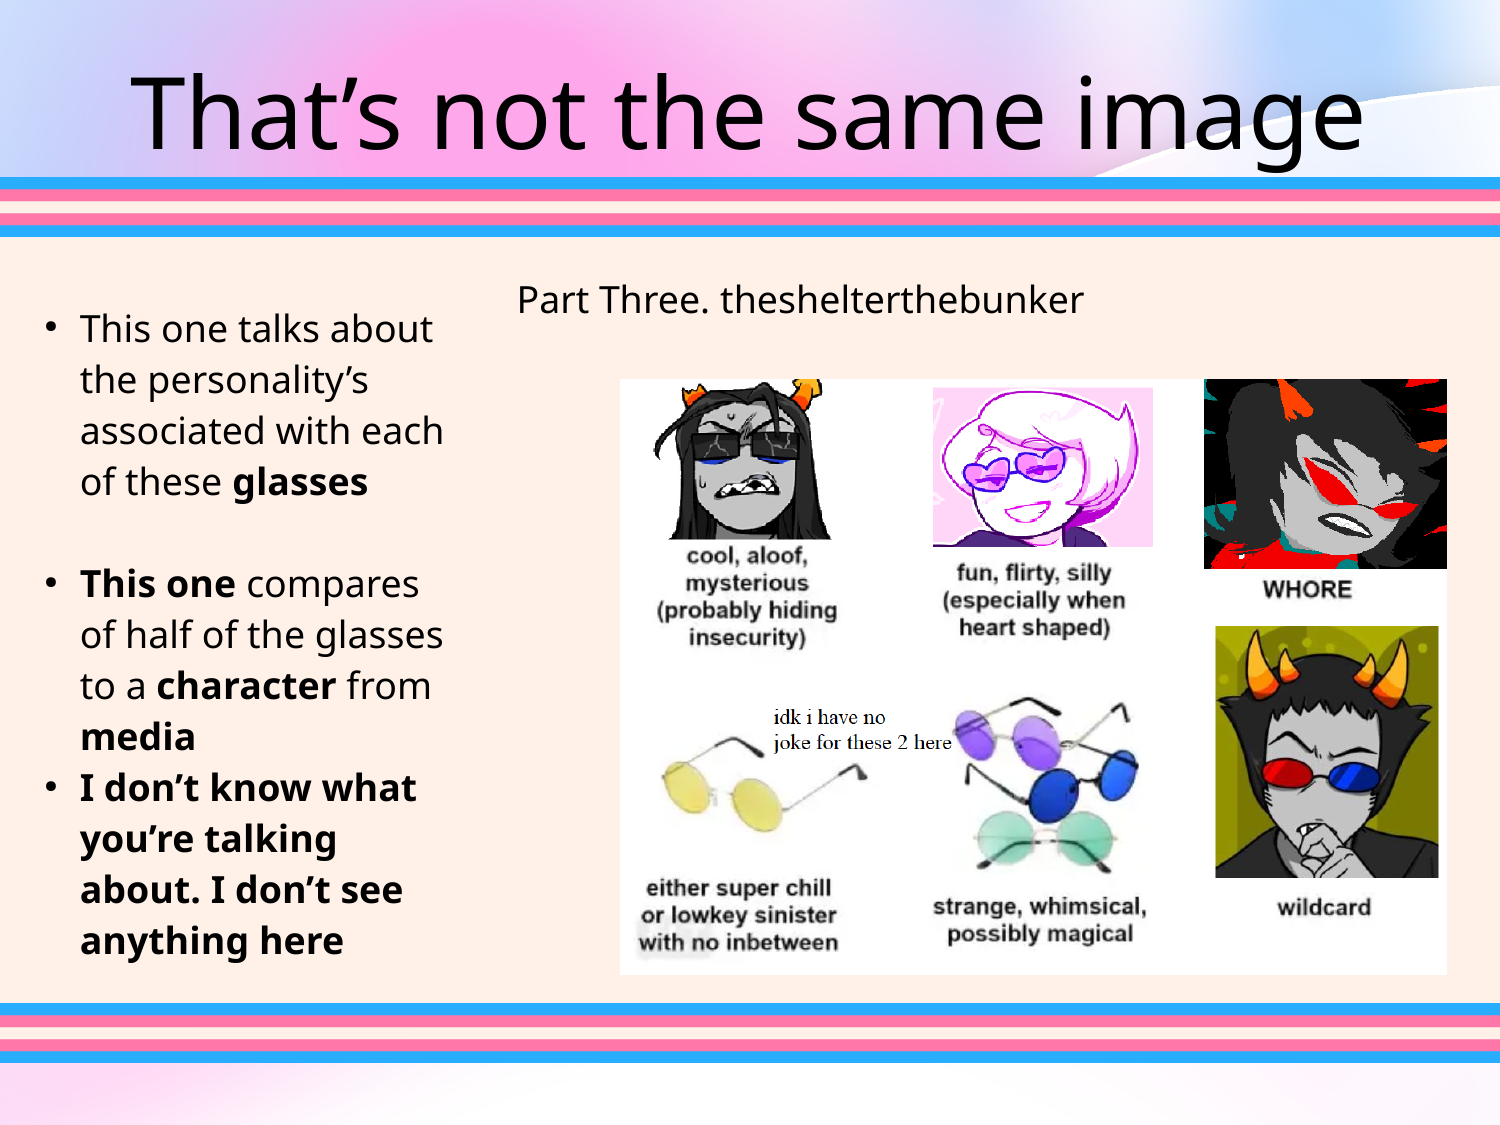

# That’s not the same image
Part Three. theshelterthebunker
This one talks about the personality’s associated with each of these glasses
This one compares of half of the glasses to a character from media
I don’t know what you’re talking about. I don’t see anything here